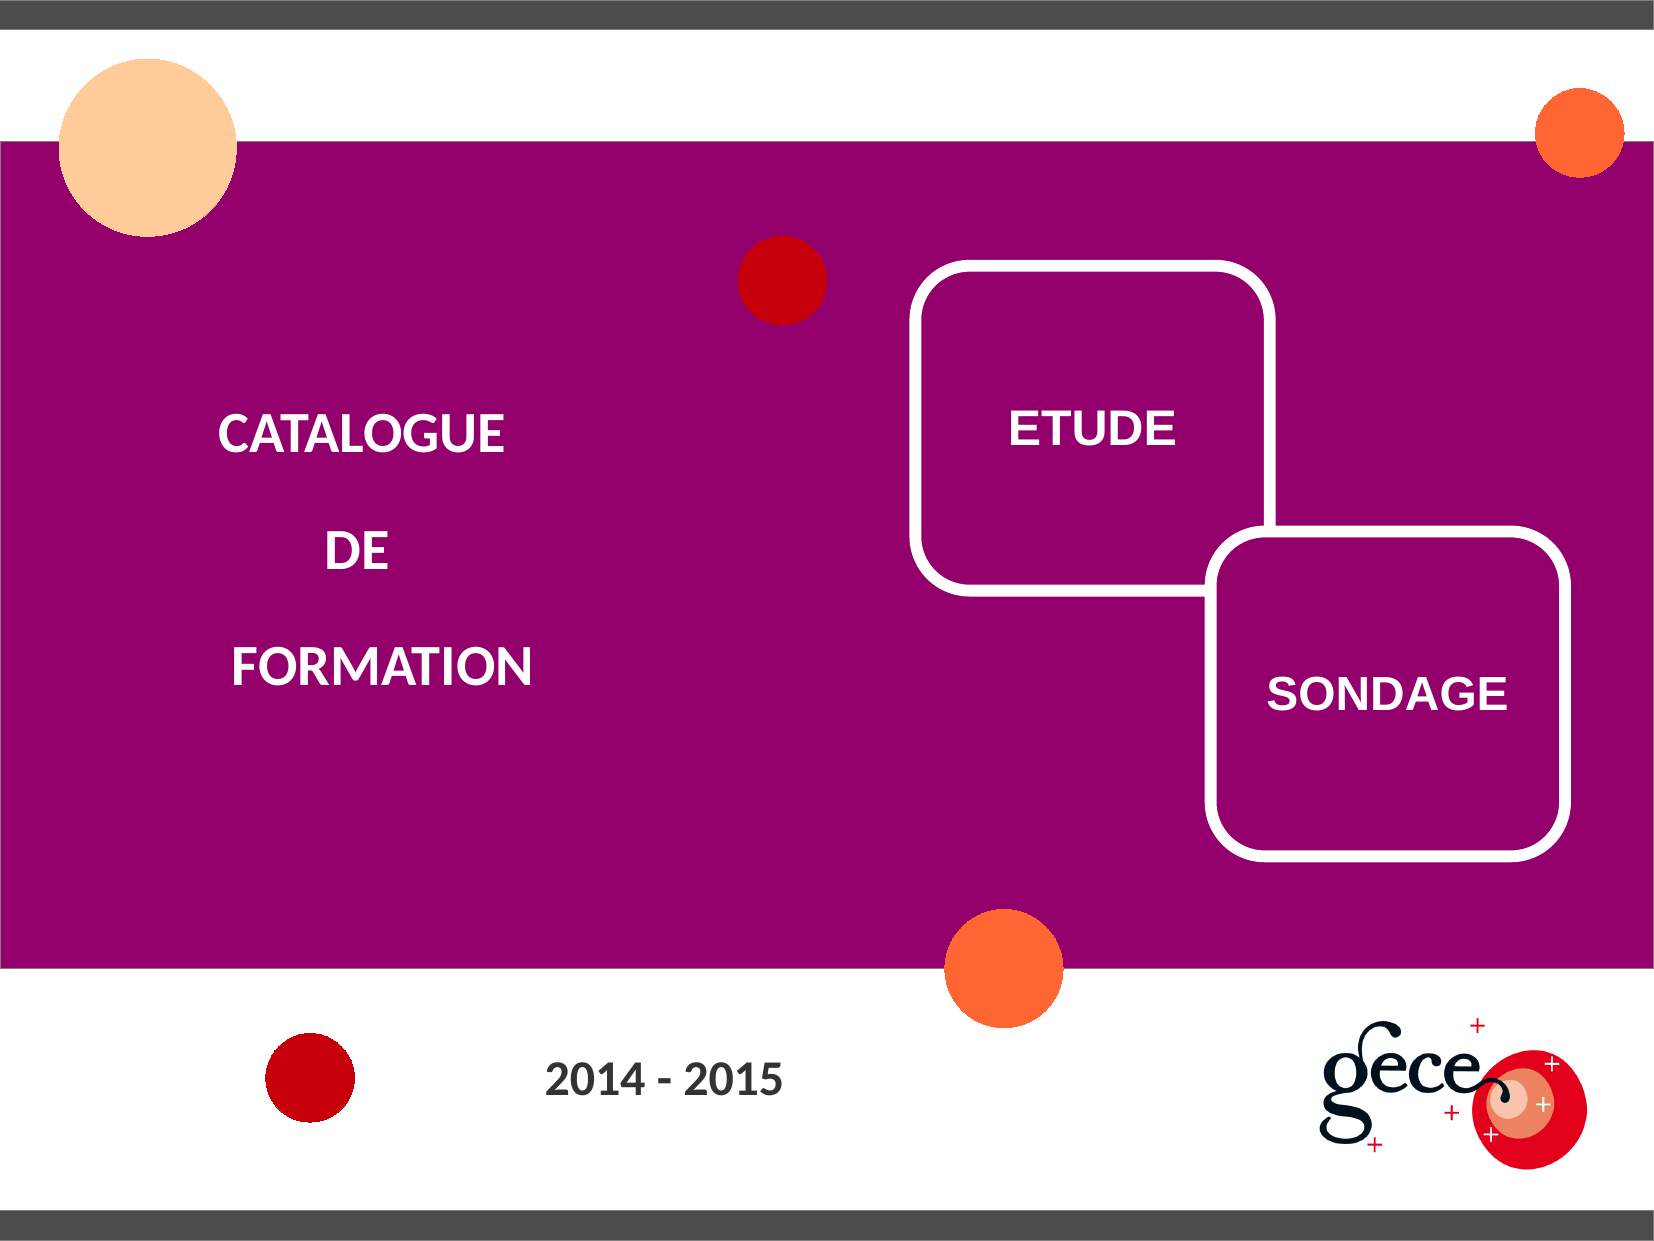

CATALOGUE
 DE
 FORMATION
ETUDE
SONDAGE
2014 - 2015